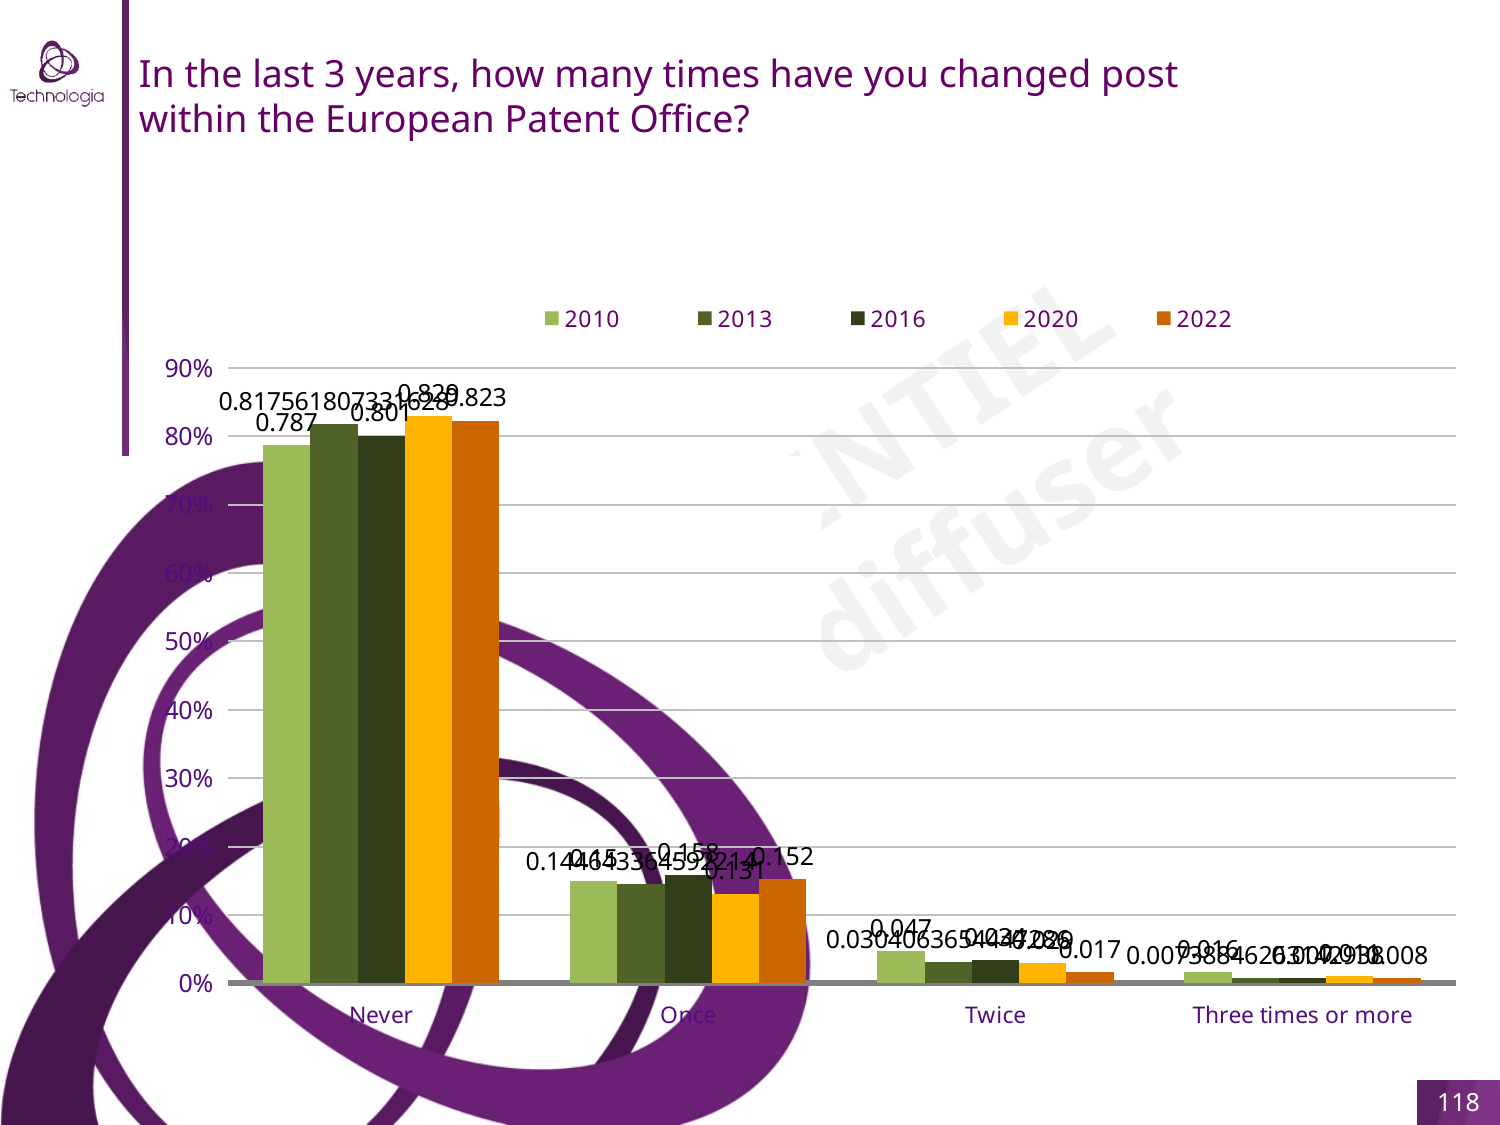

# In the last 3 years, how many times have you changed post within the European Patent Office?
### Chart
| Category | 2010 | 2013 | 2016 | 2020 | 2022 |
|---|---|---|---|---|---|
| Never | 0.787 | 0.817561807331628 | 0.801 | 0.829 | 0.823 |
| Once | 0.15 | 0.144643364592214 | 0.158 | 0.131 | 0.152 |
| Twice | 0.047 | 0.0304063654447286 | 0.034 | 0.029 | 0.017 |
| Three times or more | 0.016 | 0.00738846263142938 | 0.007 | 0.011 | 0.008 |